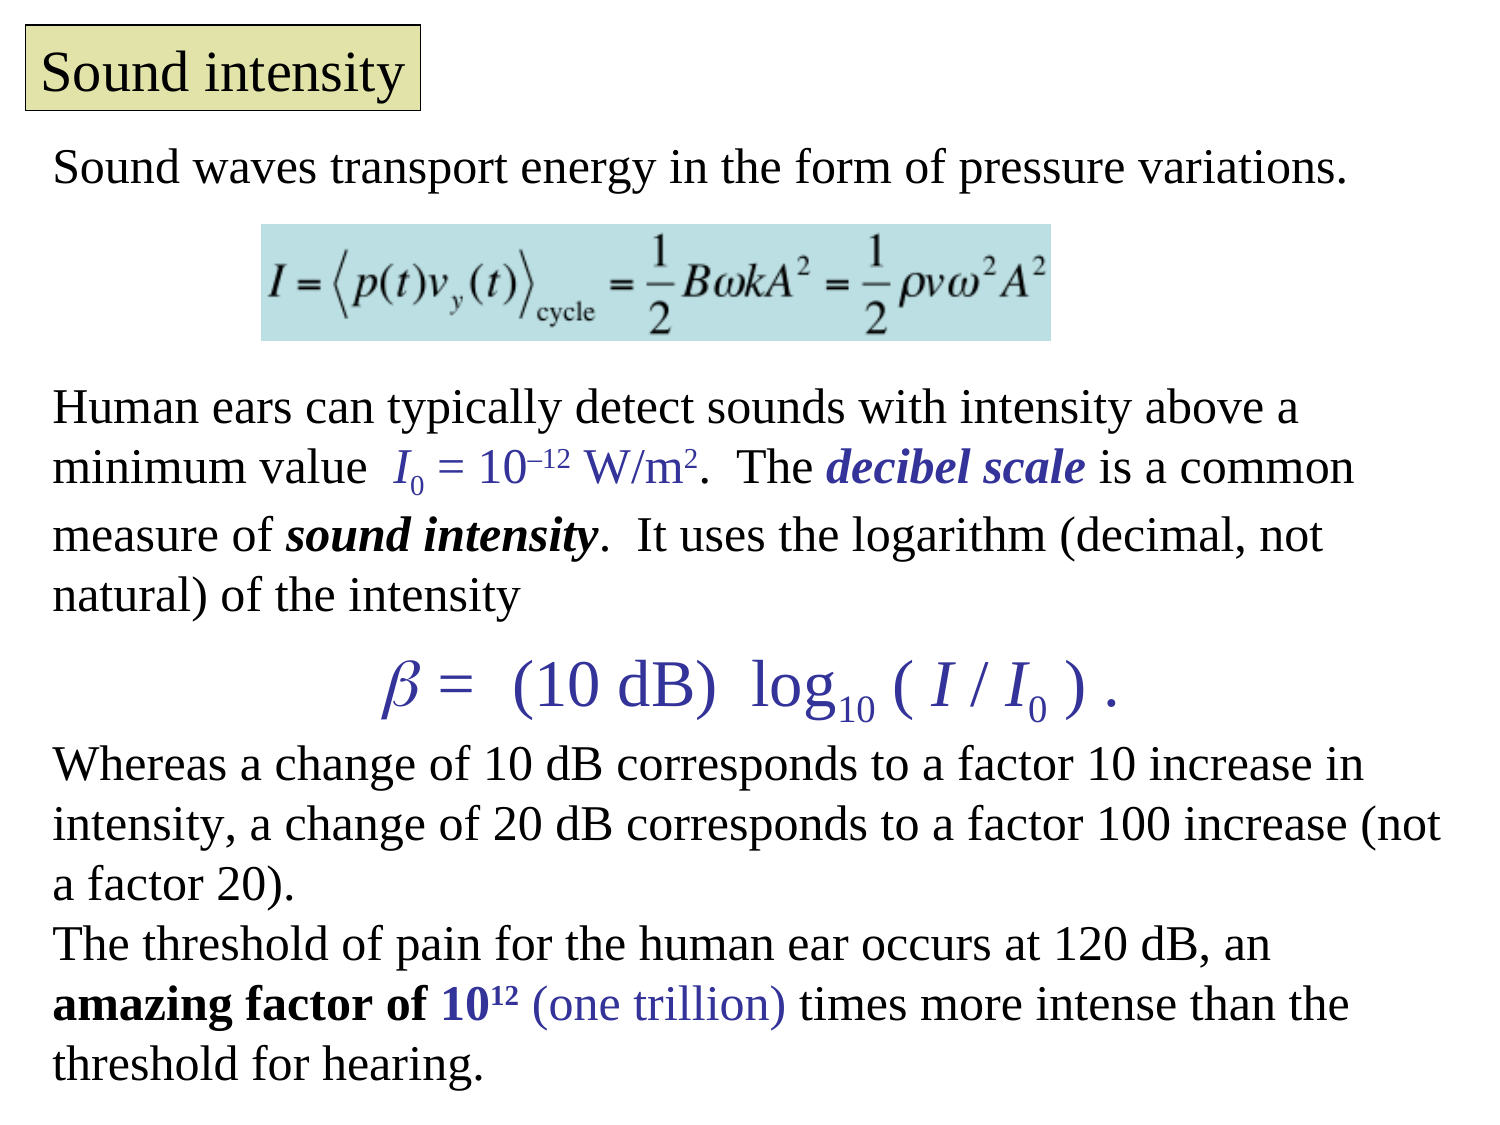

Sound intensity
Sound waves transport energy in the form of pressure variations.
Human ears can typically detect sounds with intensity above a minimum value I0 = 10–12 W/m2. The decibel scale is a common measure of sound intensity. It uses the logarithm (decimal, not natural) of the intensity
β = (10 dB) log10 ( I / I0 ) .
Whereas a change of 10 dB corresponds to a factor 10 increase in intensity, a change of 20 dB corresponds to a factor 100 increase (not a factor 20).
The threshold of pain for the human ear occurs at 120 dB, an amazing factor of 1012 (one trillion) times more intense than the threshold for hearing.